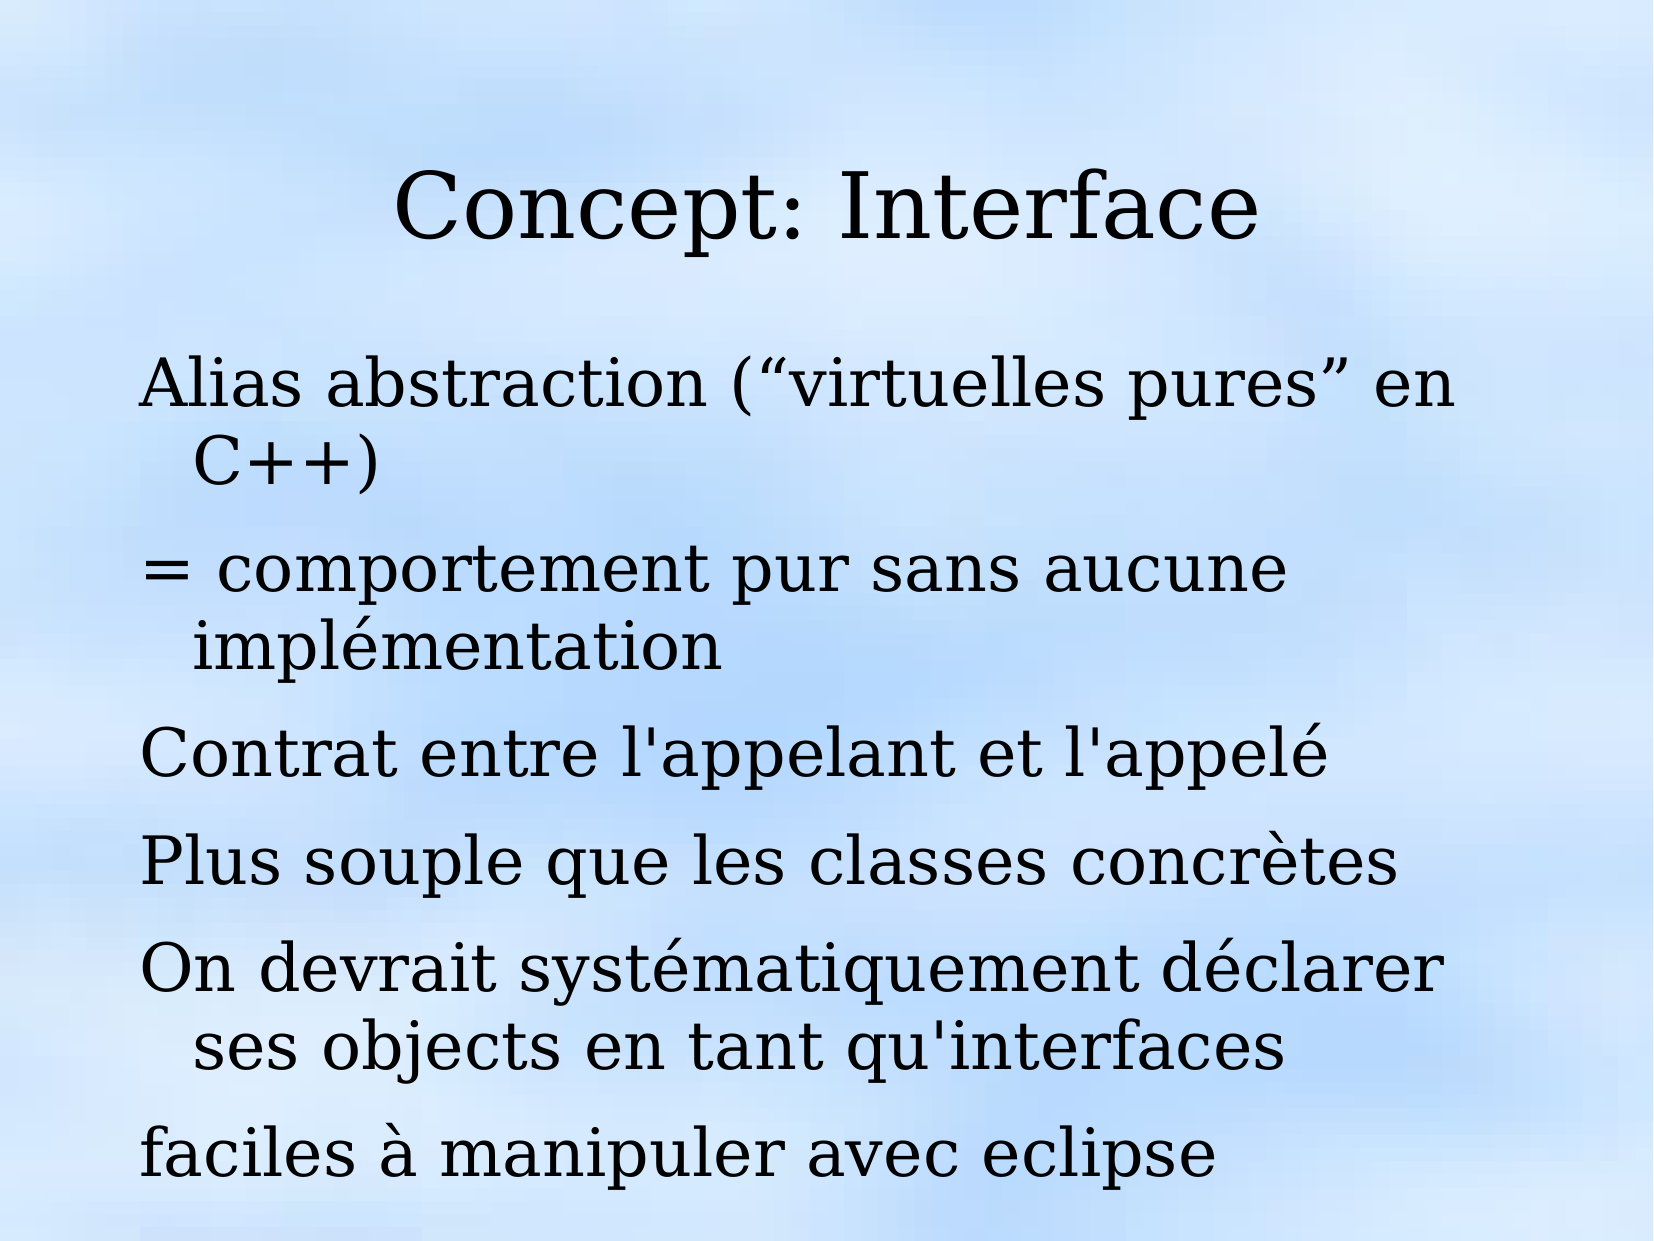

# Concept: Interface
Alias abstraction (“virtuelles pures” en C++)
= comportement pur sans aucune implémentation
Contrat entre l'appelant et l'appelé
Plus souple que les classes concrètes
On devrait systématiquement déclarer ses objects en tant qu'interfaces
faciles à manipuler avec eclipse